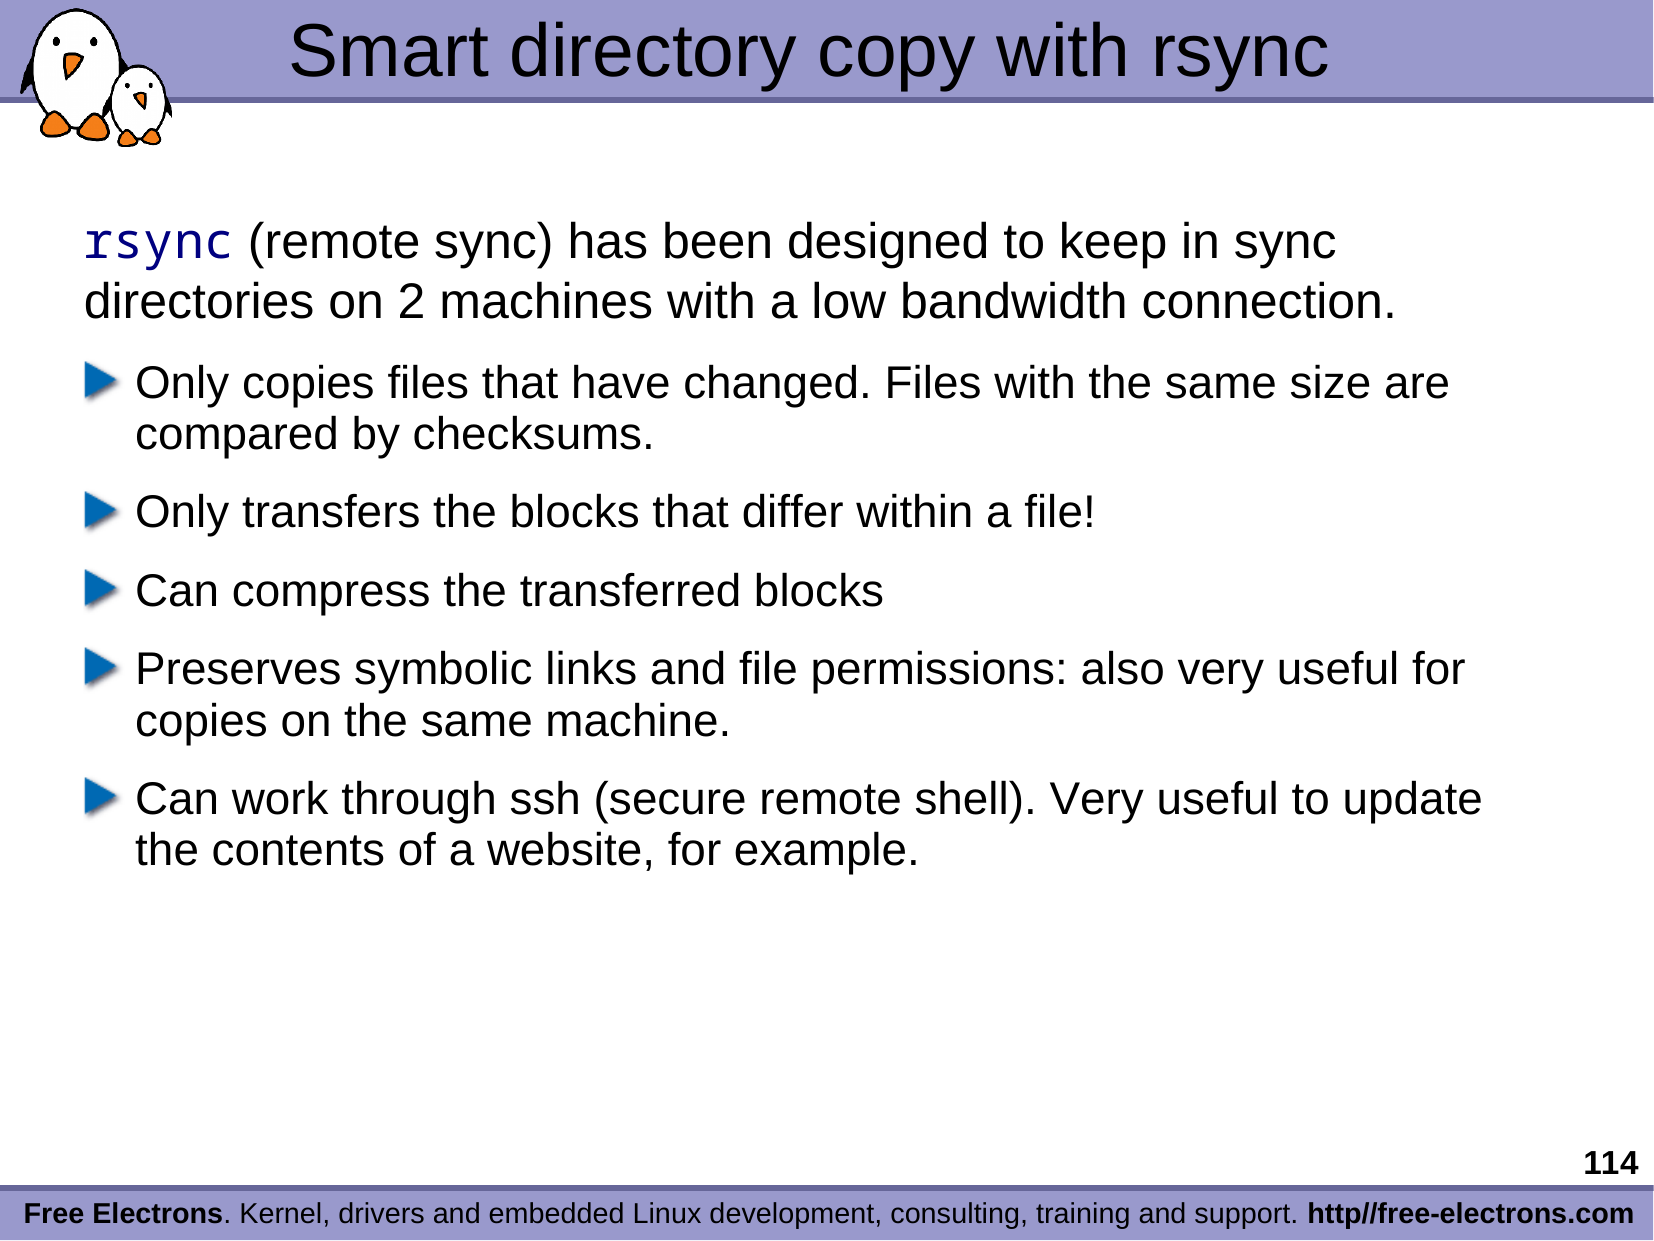

# Smart directory copy with rsync
rsync (remote sync) has been designed to keep in sync
directories on 2 machines with a low bandwidth connection.
Only copies files that have changed. Files with the same size are compared by checksums.
Only transfers the blocks that differ within a file!
Can compress the transferred blocks
Preserves symbolic links and file permissions: also very useful for copies on the same machine.
Can work through ssh (secure remote shell). Very useful to update the contents of a website, for example.